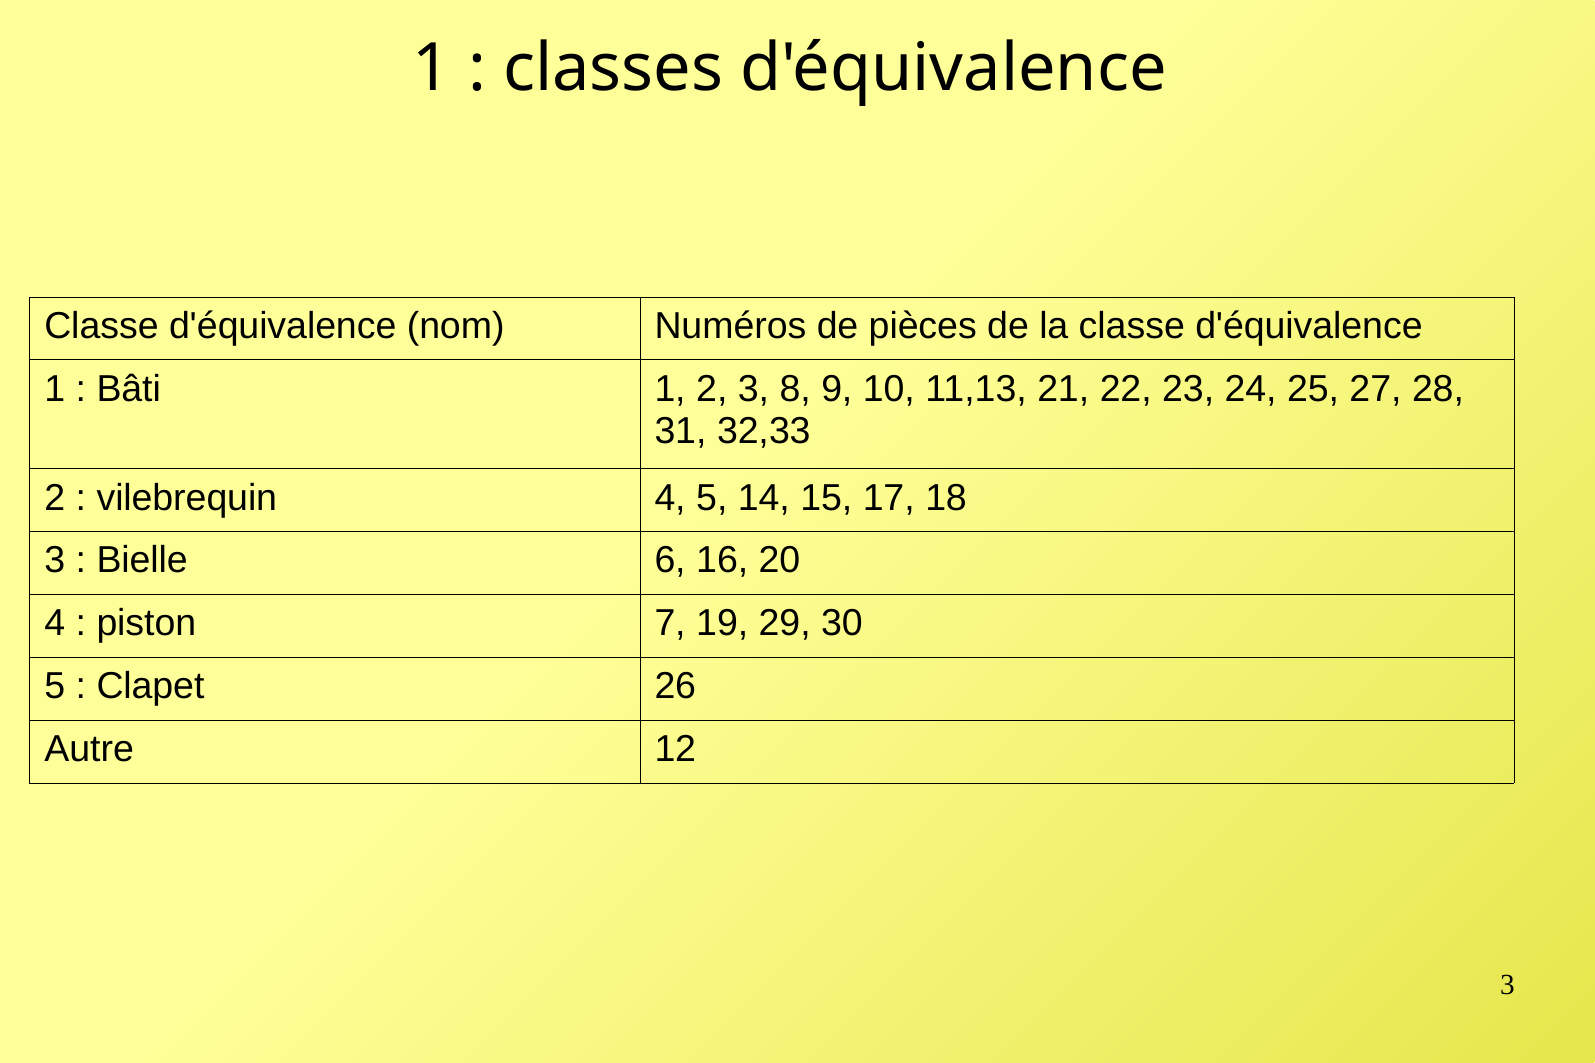

# 1 : classes d'équivalence
| Classe d'équivalence (nom) | Numéros de pièces de la classe d'équivalence |
| --- | --- |
| 1 : Bâti | 1, 2, 3, 8, 9, 10, 11,13, 21, 22, 23, 24, 25, 27, 28, 31, 32,33 |
| 2 : vilebrequin | 4, 5, 14, 15, 17, 18 |
| 3 : Bielle | 6, 16, 20 |
| 4 : piston | 7, 19, 29, 30 |
| 5 : Clapet | 26 |
| Autre | 12 |
3